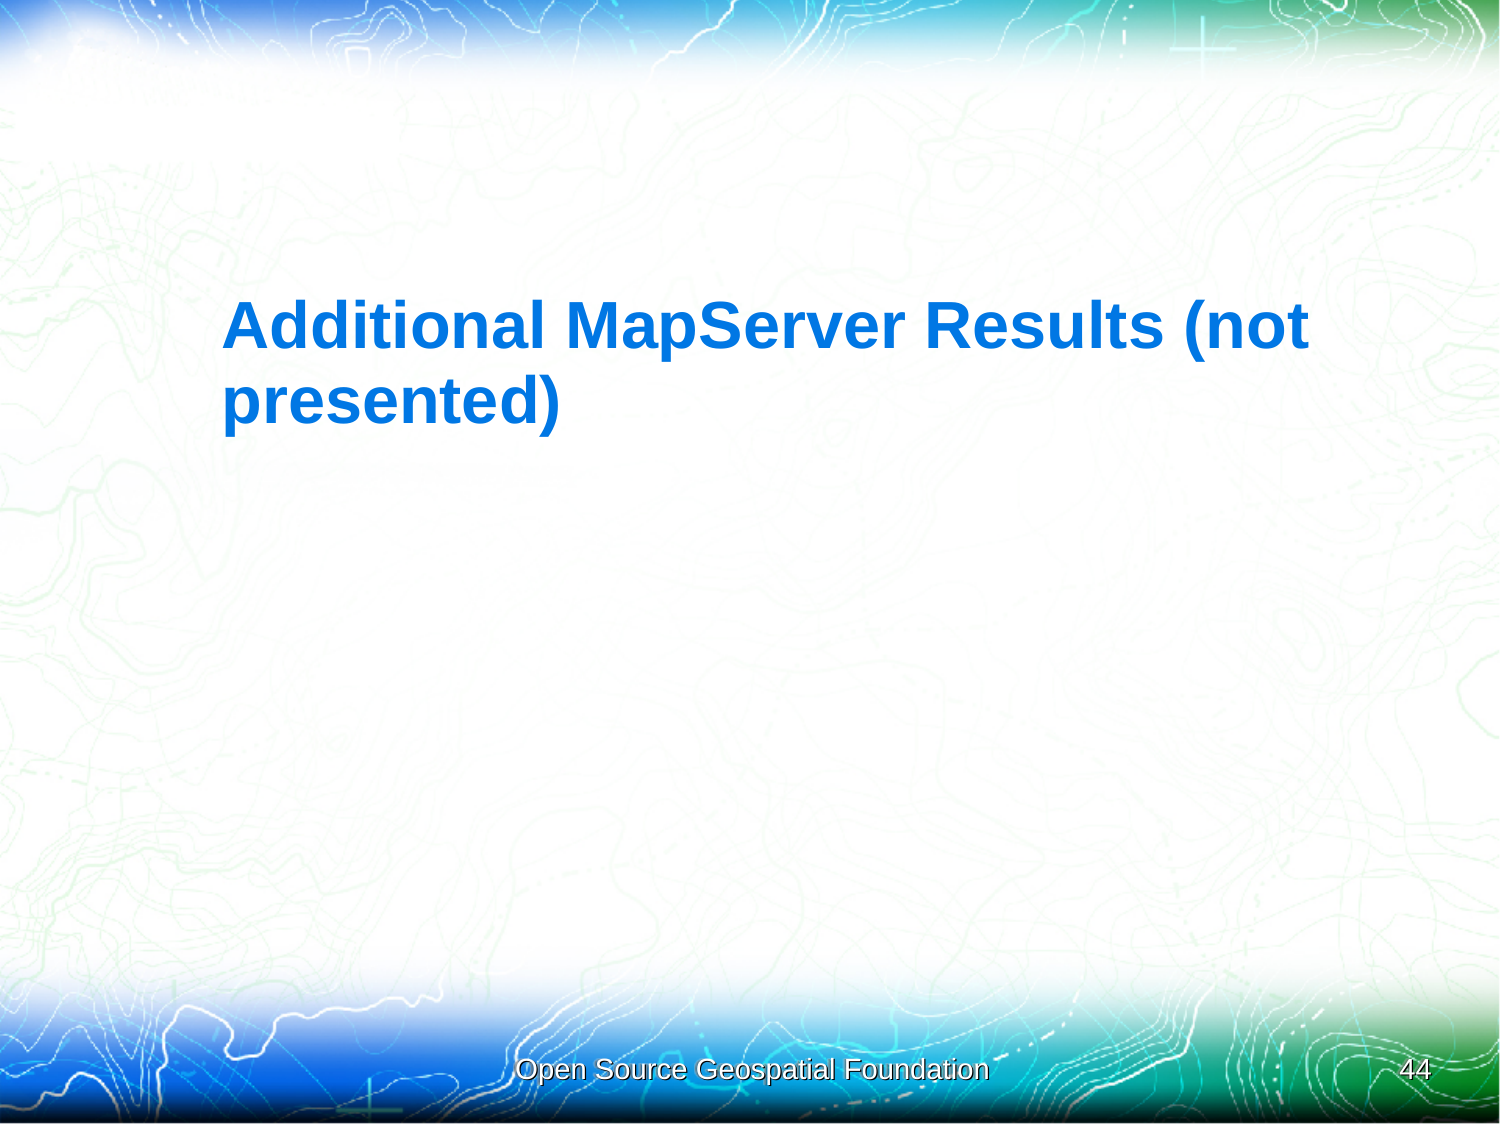

# Additional MapServer Results (not presented)
Open Source Geospatial Foundation
44